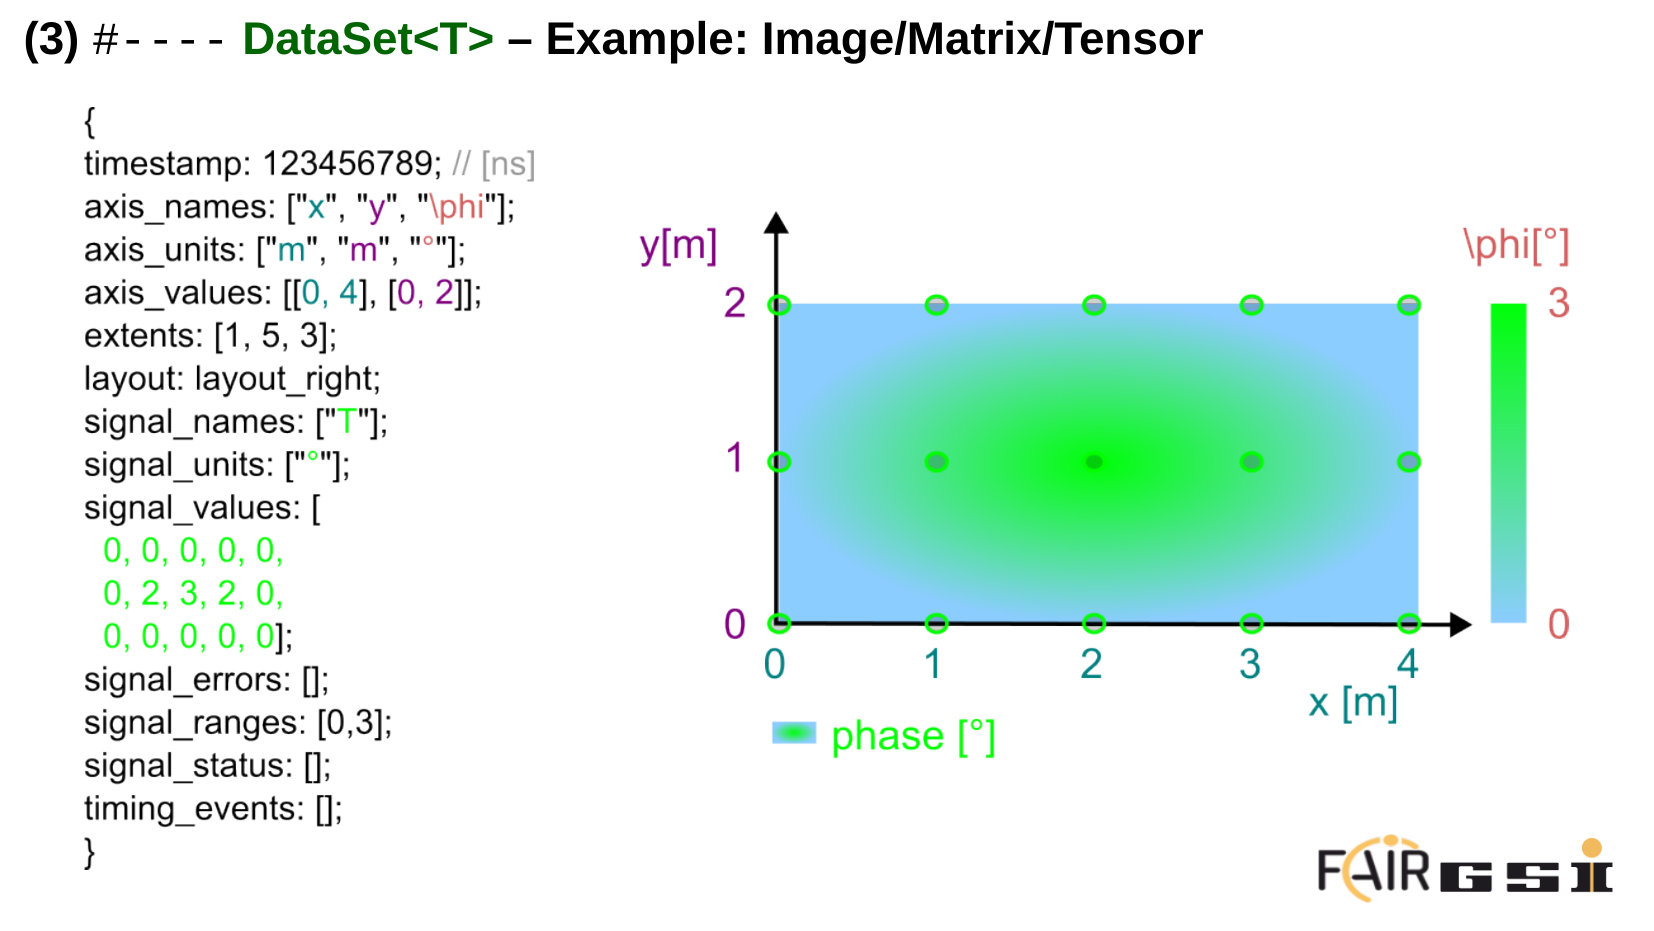

# (3) #---- DataSet<T> – Example: Image/Matrix/Tensor